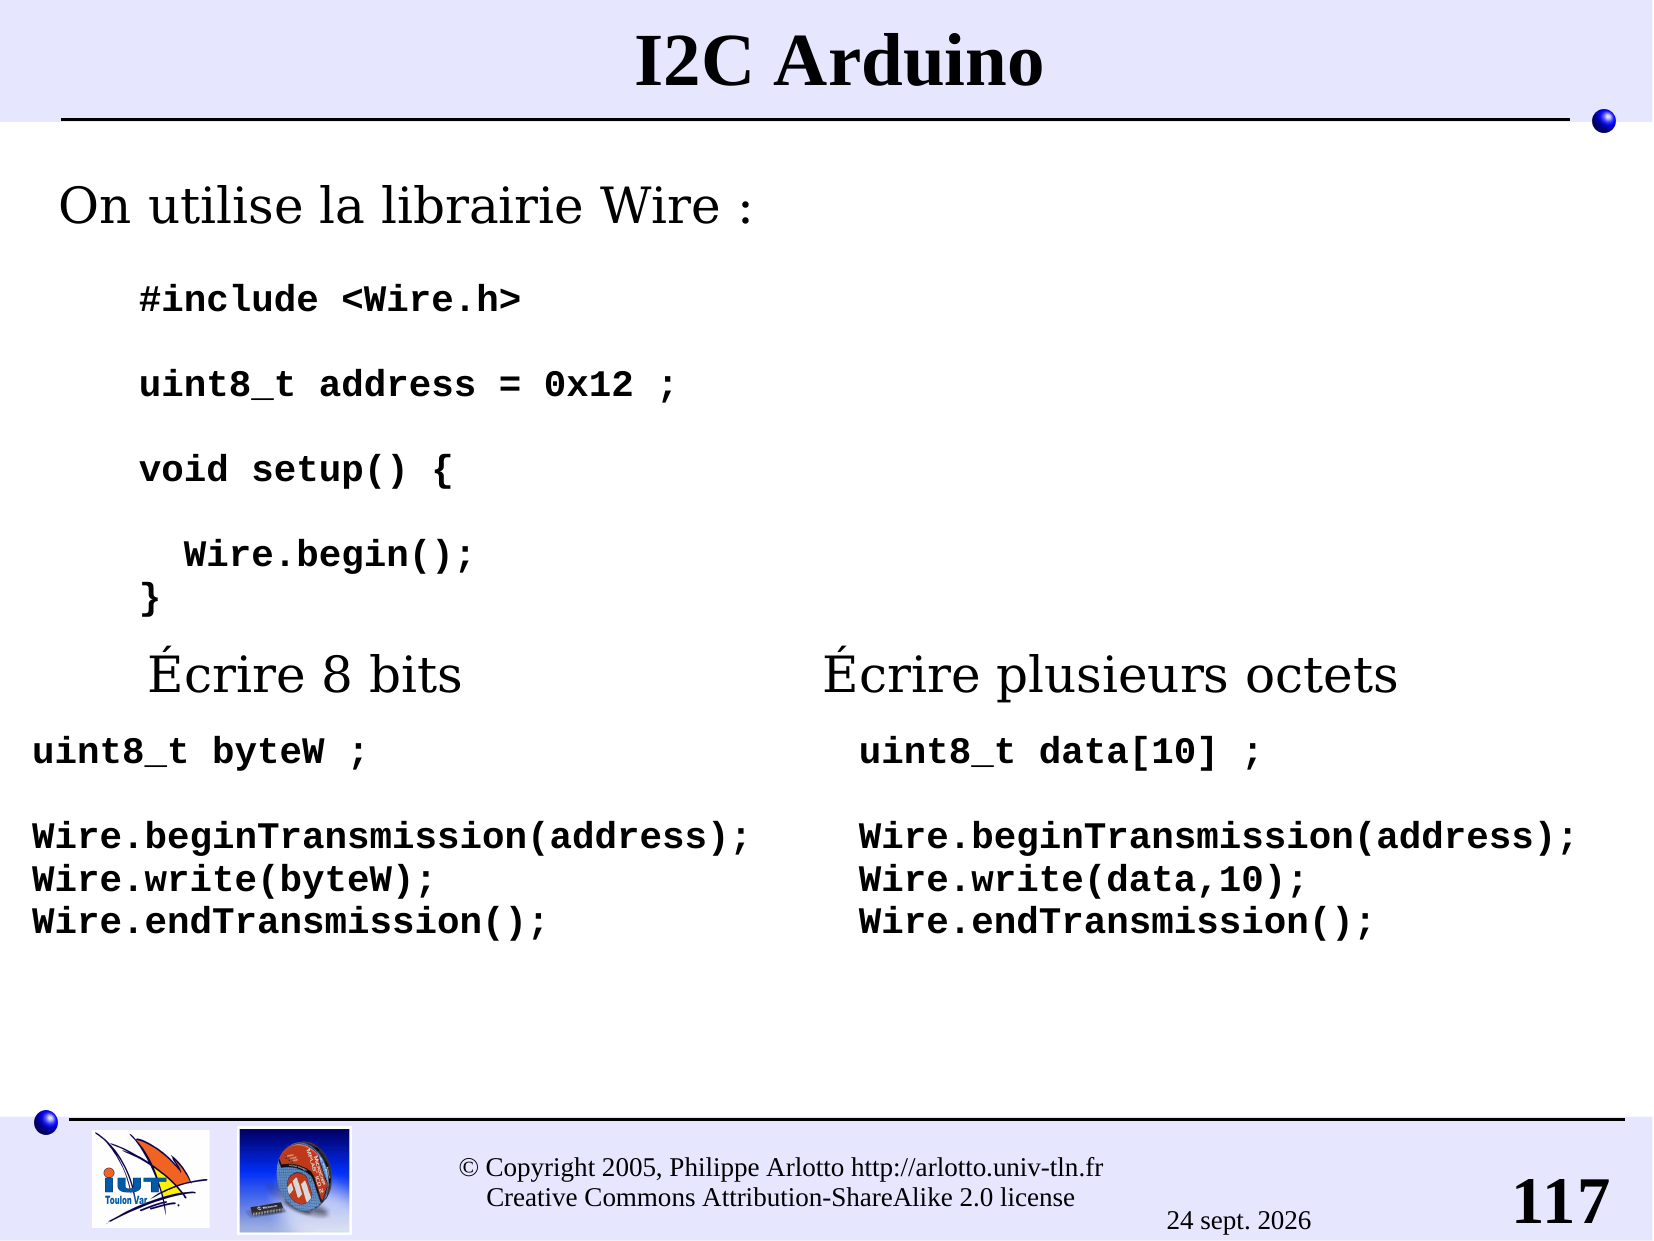

# I2C Arduino
On utilise la librairie Wire :
#include <Wire.h>
uint8_t address = 0x12 ;
void setup() {
 Wire.begin();
}
Écrire 8 bits					Écrire plusieurs octets
uint8_t byteW ;
Wire.beginTransmission(address);
Wire.write(byteW);
Wire.endTransmission();
uint8_t data[10] ;
Wire.beginTransmission(address);
Wire.write(data,10);
Wire.endTransmission();